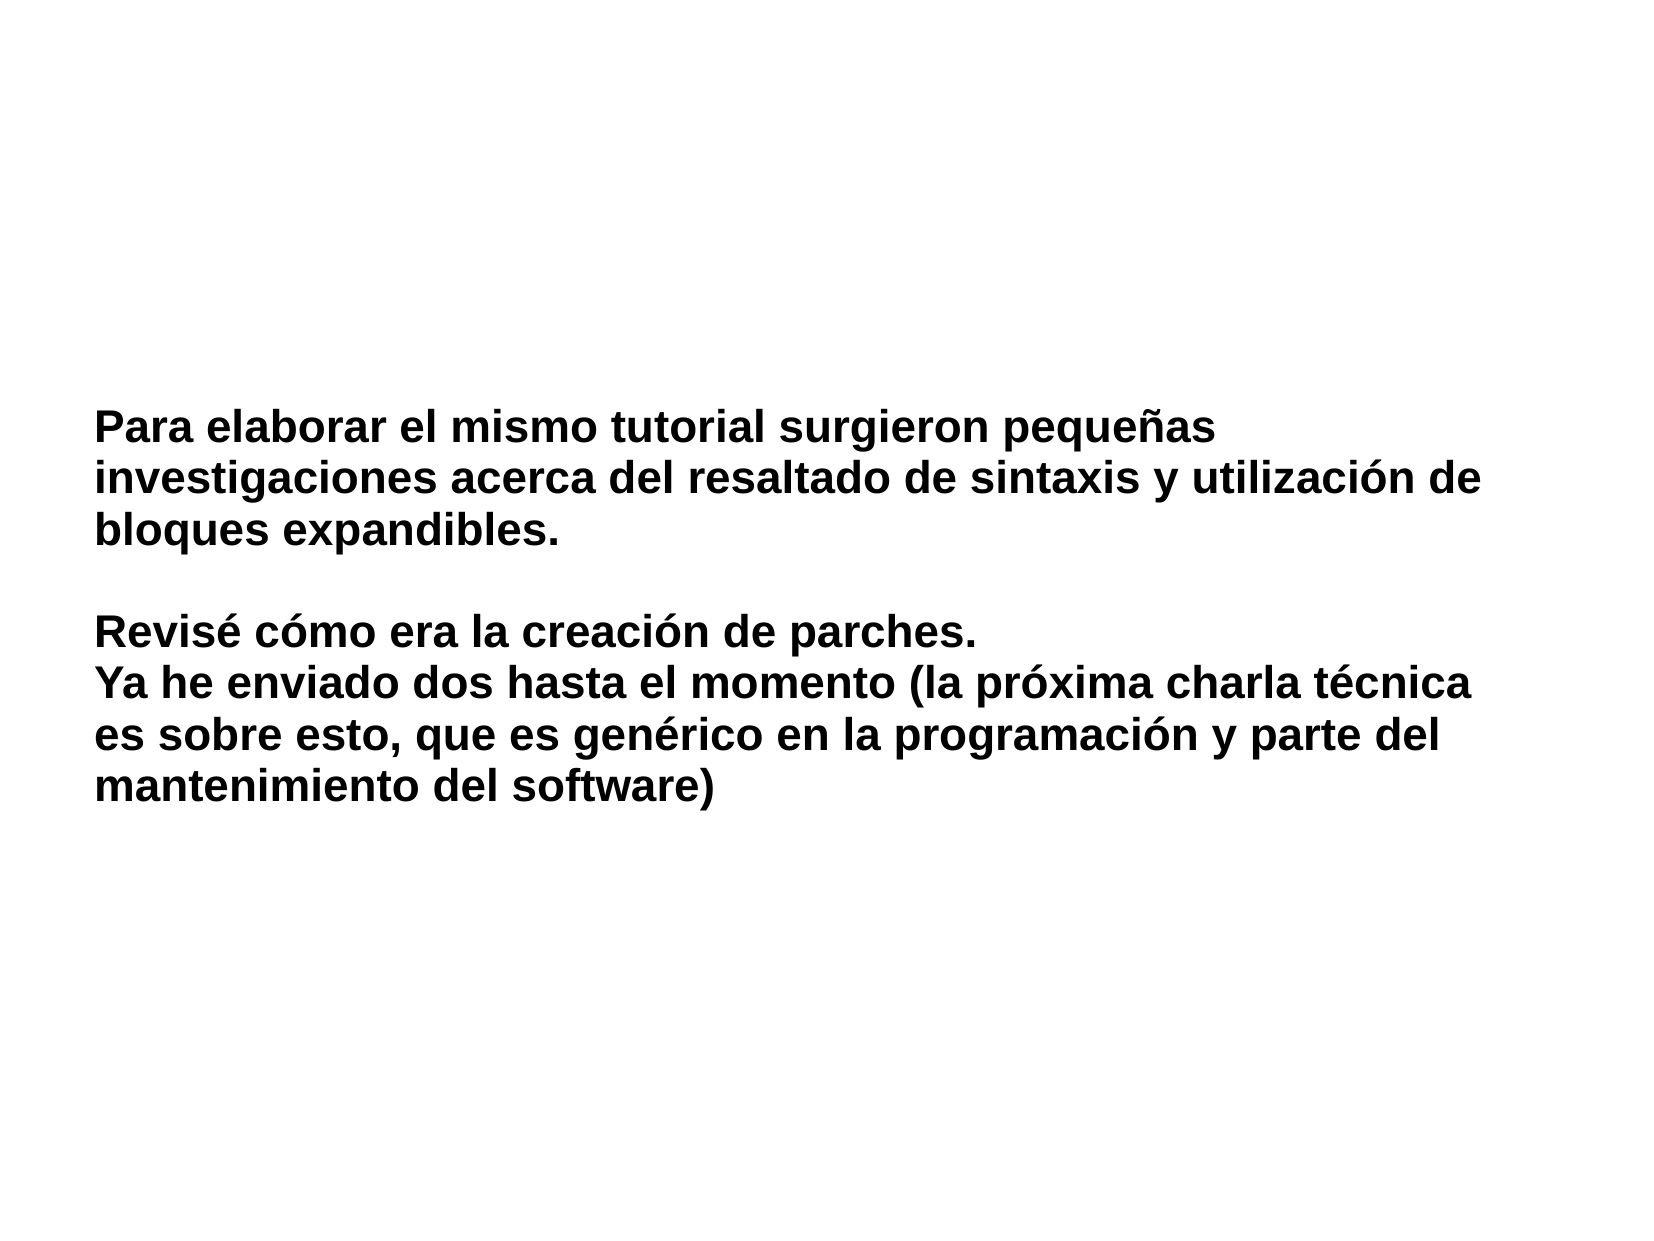

Para elaborar el mismo tutorial surgieron pequeñas investigaciones acerca del resaltado de sintaxis y utilización de bloques expandibles.
Revisé cómo era la creación de parches.
Ya he enviado dos hasta el momento (la próxima charla técnica es sobre esto, que es genérico en la programación y parte del mantenimiento del software)